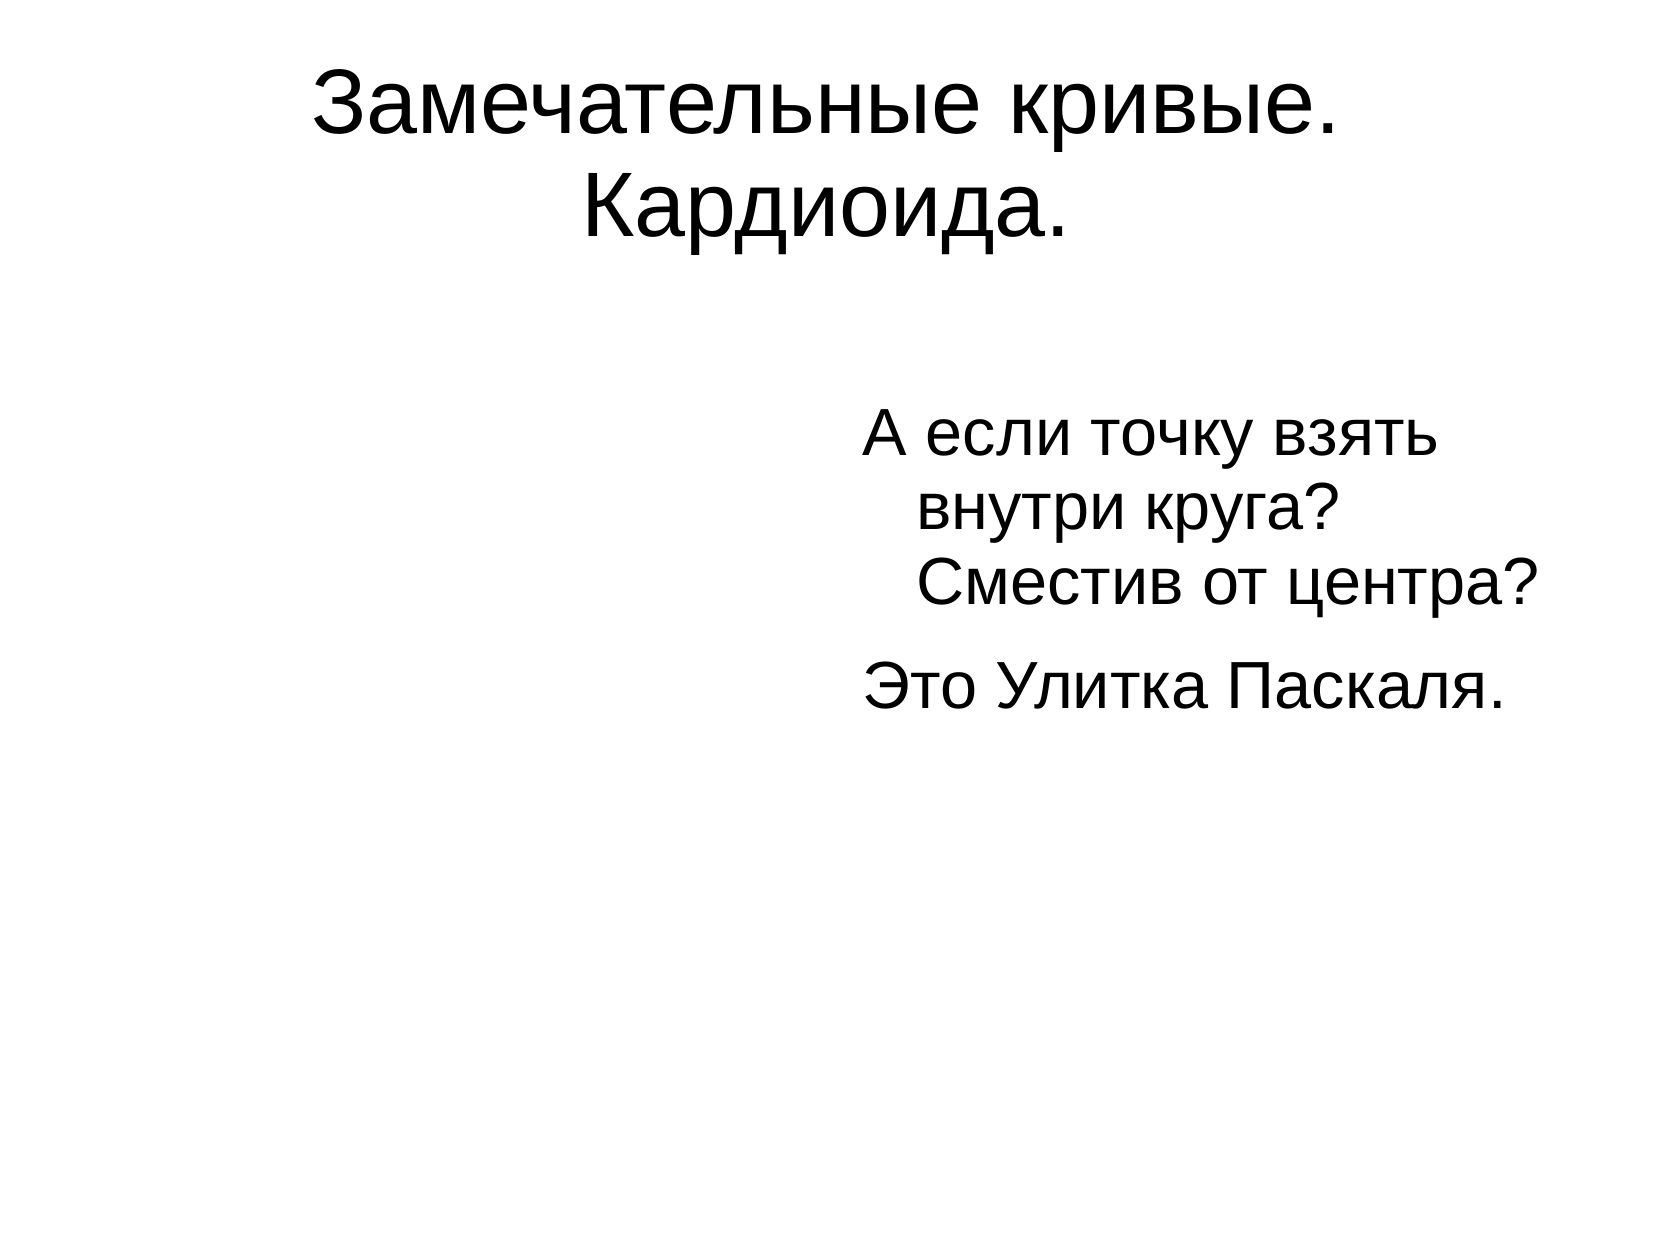

# Замечательные кривые. Кардиоида.
А если точку взять внутри круга? Сместив от центра?
Это Улитка Паскаля.